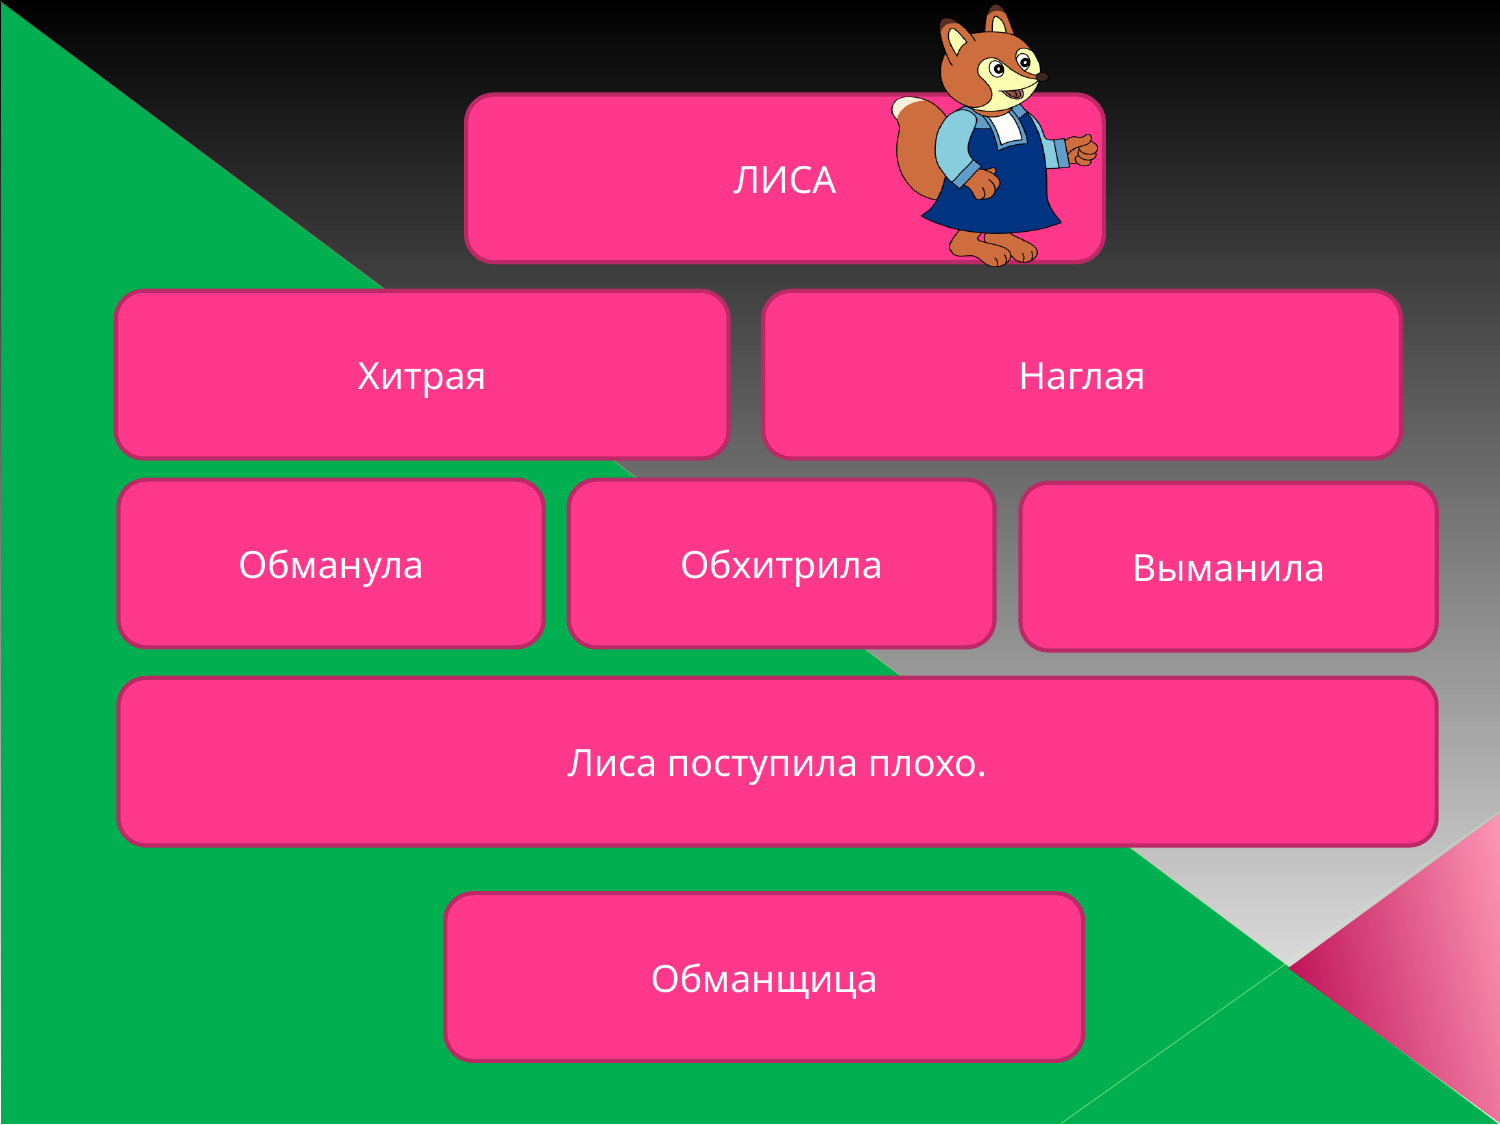

ЛИСА
Хитрая
Наглая
Обманула
Обхитрила
Выманила
Лиса поступила плохо.
Обманщица